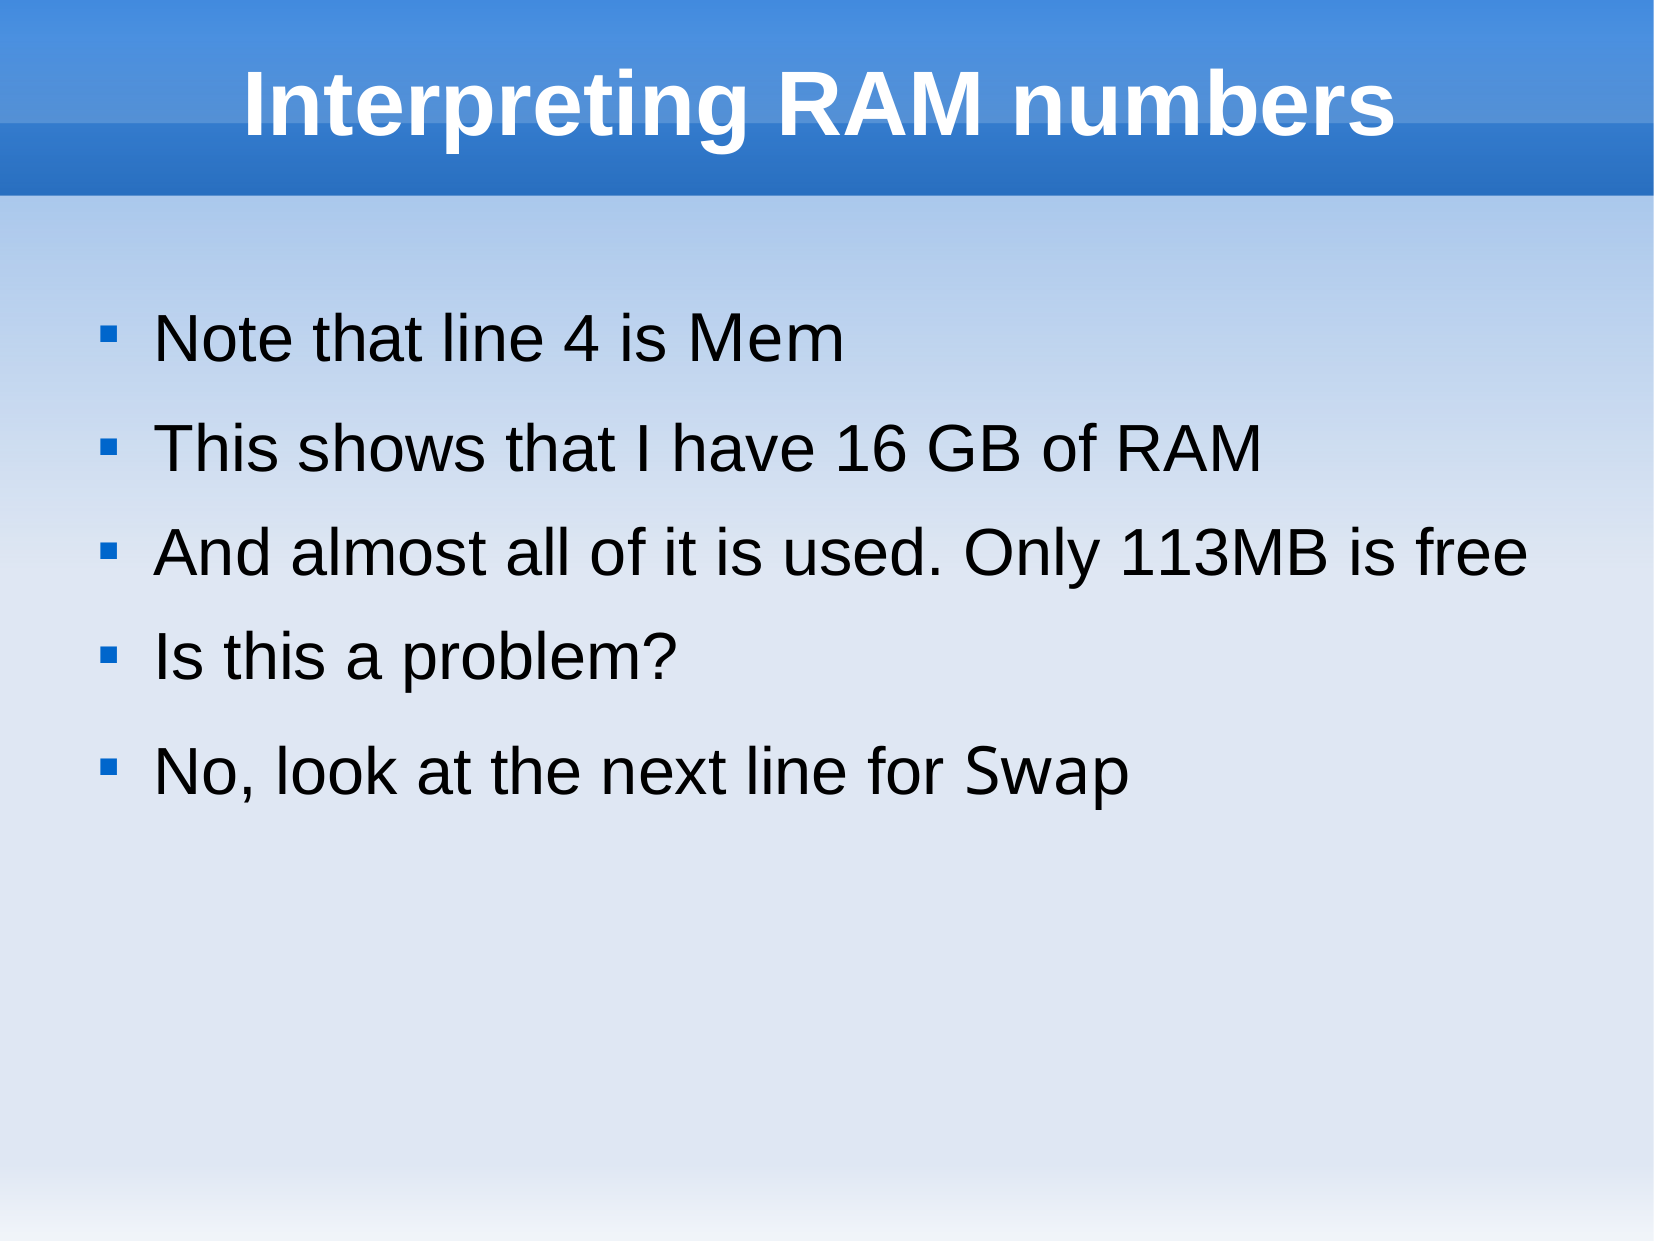

# Interpreting RAM numbers
Note that line 4 is Mem
This shows that I have 16 GB of RAM
And almost all of it is used. Only 113MB is free
Is this a problem?
No, look at the next line for Swap